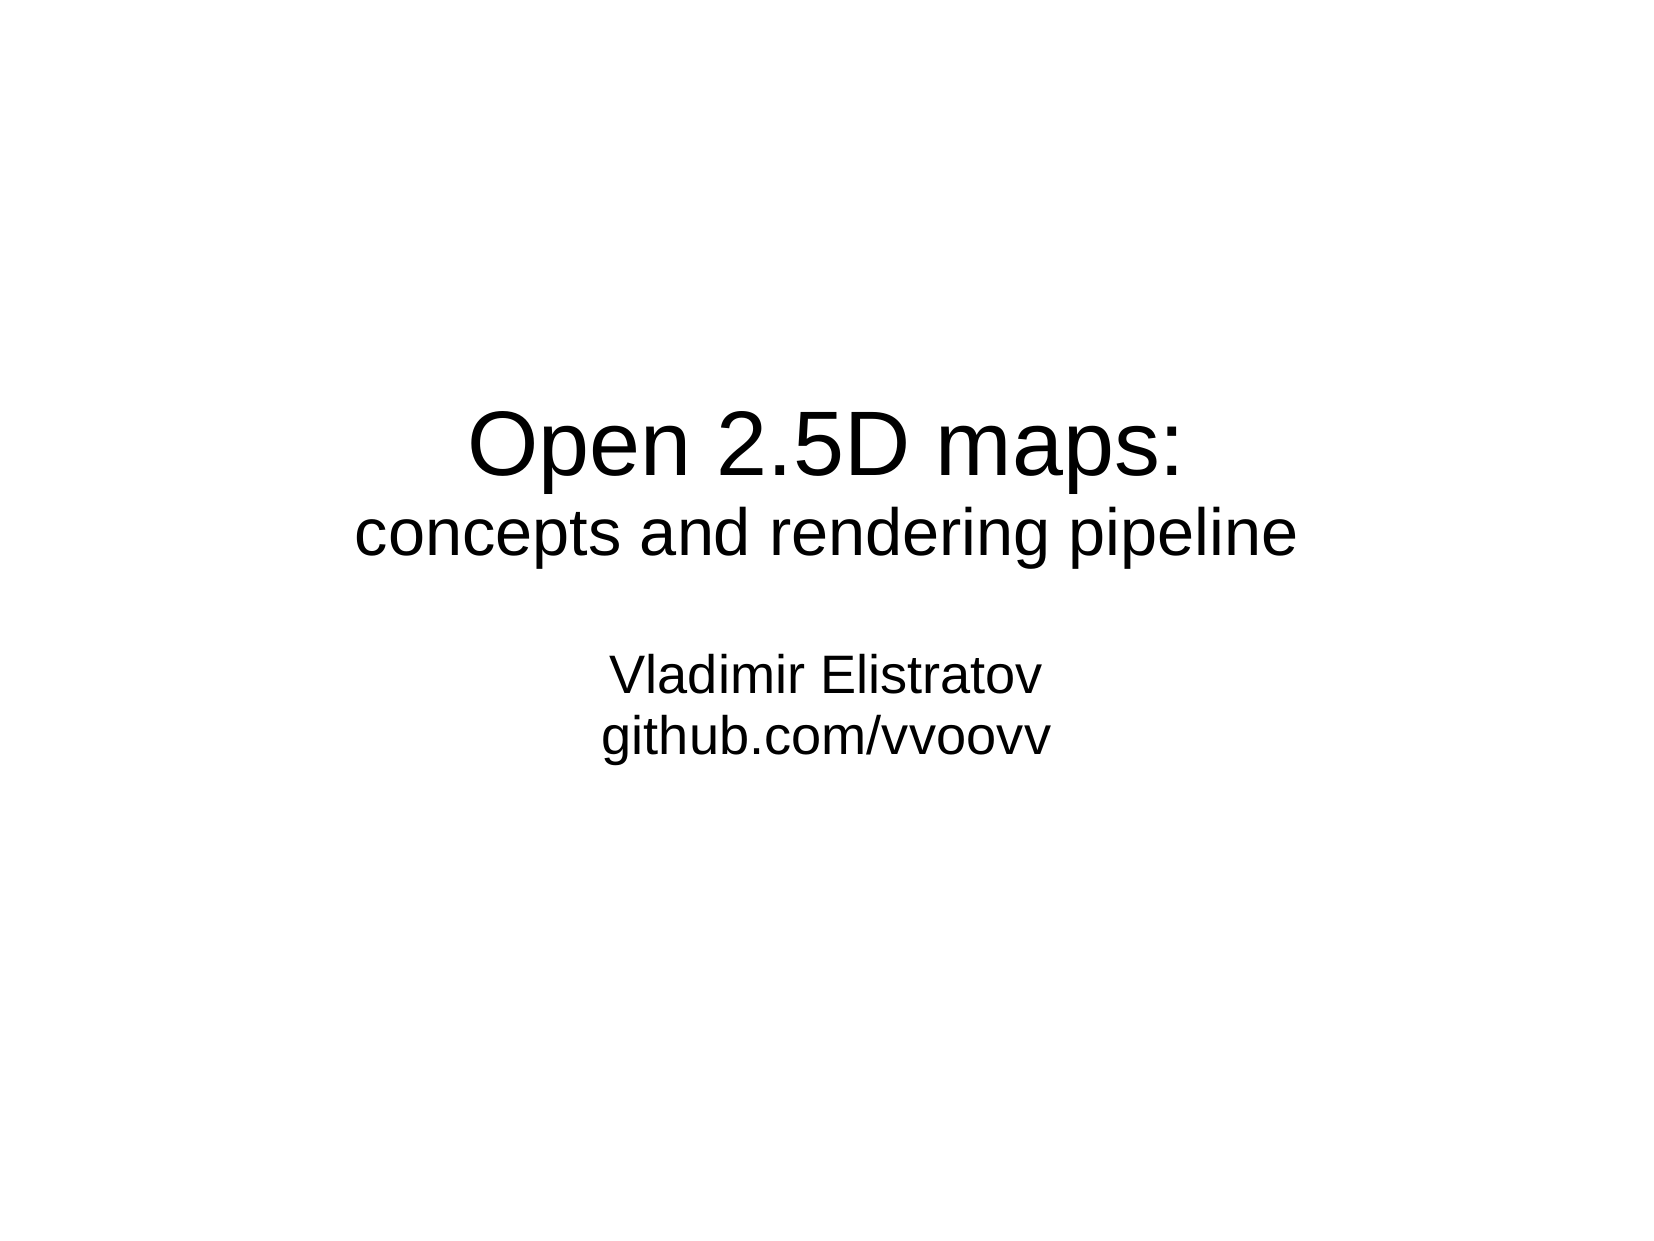

# Open 2.5D maps:
concepts and rendering pipeline
Vladimir Elistratov
github.com/vvoovv